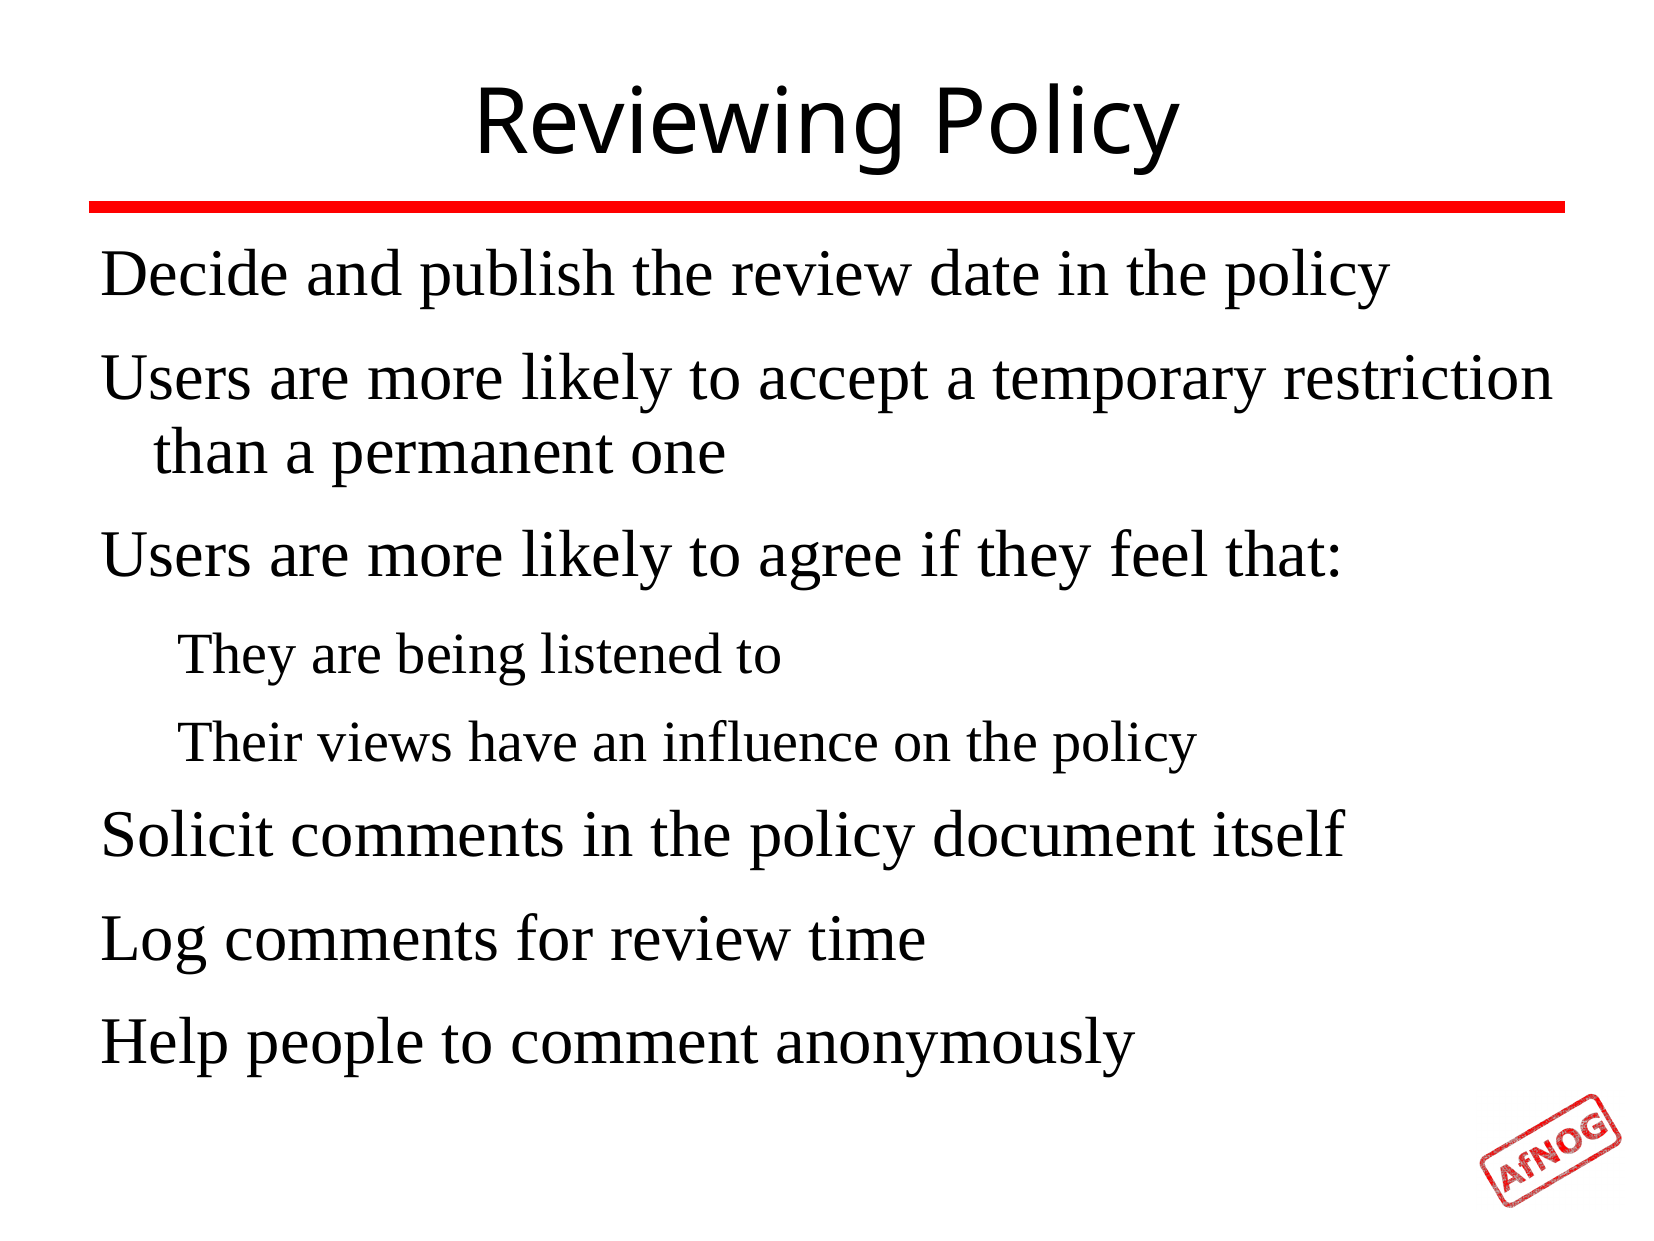

# Reviewing Policy
Decide and publish the review date in the policy
Users are more likely to accept a temporary restriction than a permanent one
Users are more likely to agree if they feel that:
They are being listened to
Their views have an influence on the policy
Solicit comments in the policy document itself
Log comments for review time
Help people to comment anonymously